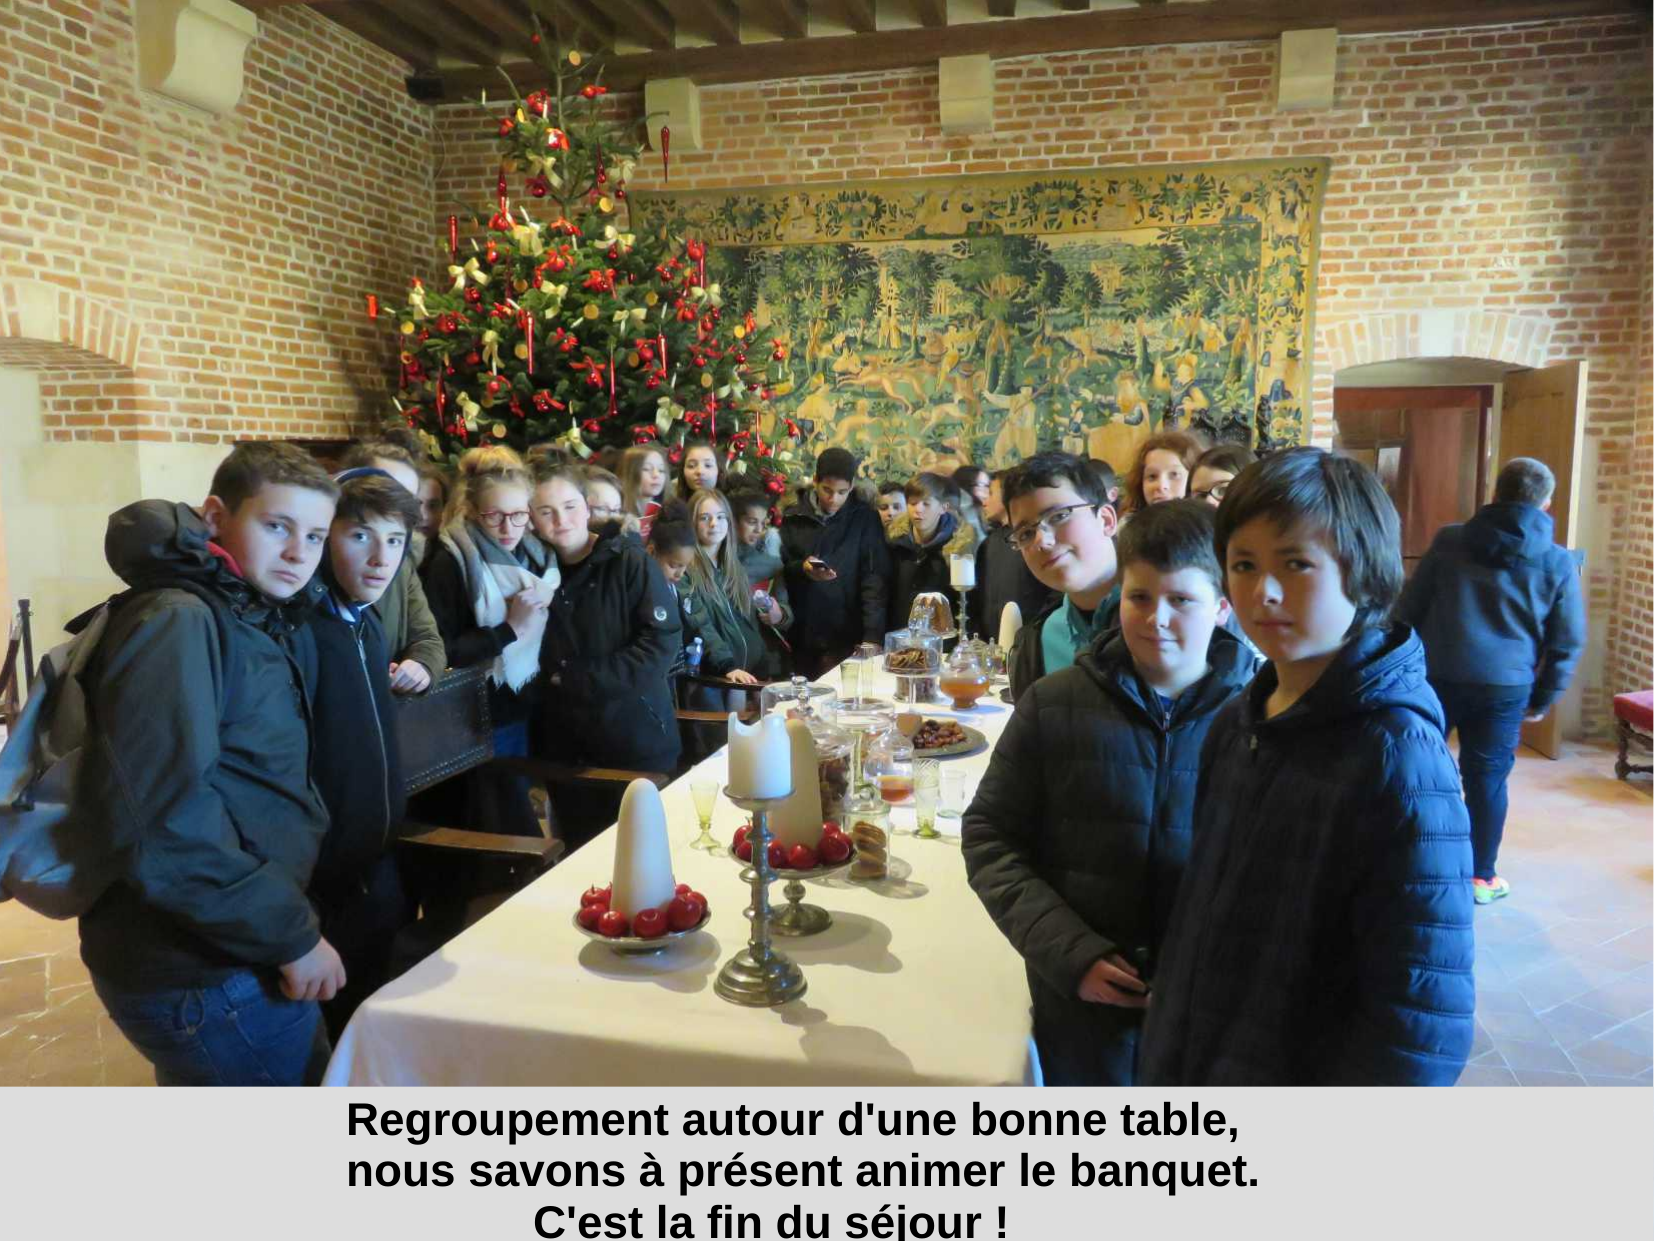

Regroupement autour d'une bonne table,
 nous savons à présent animer le banquet.
 C'est la fin du séjour !